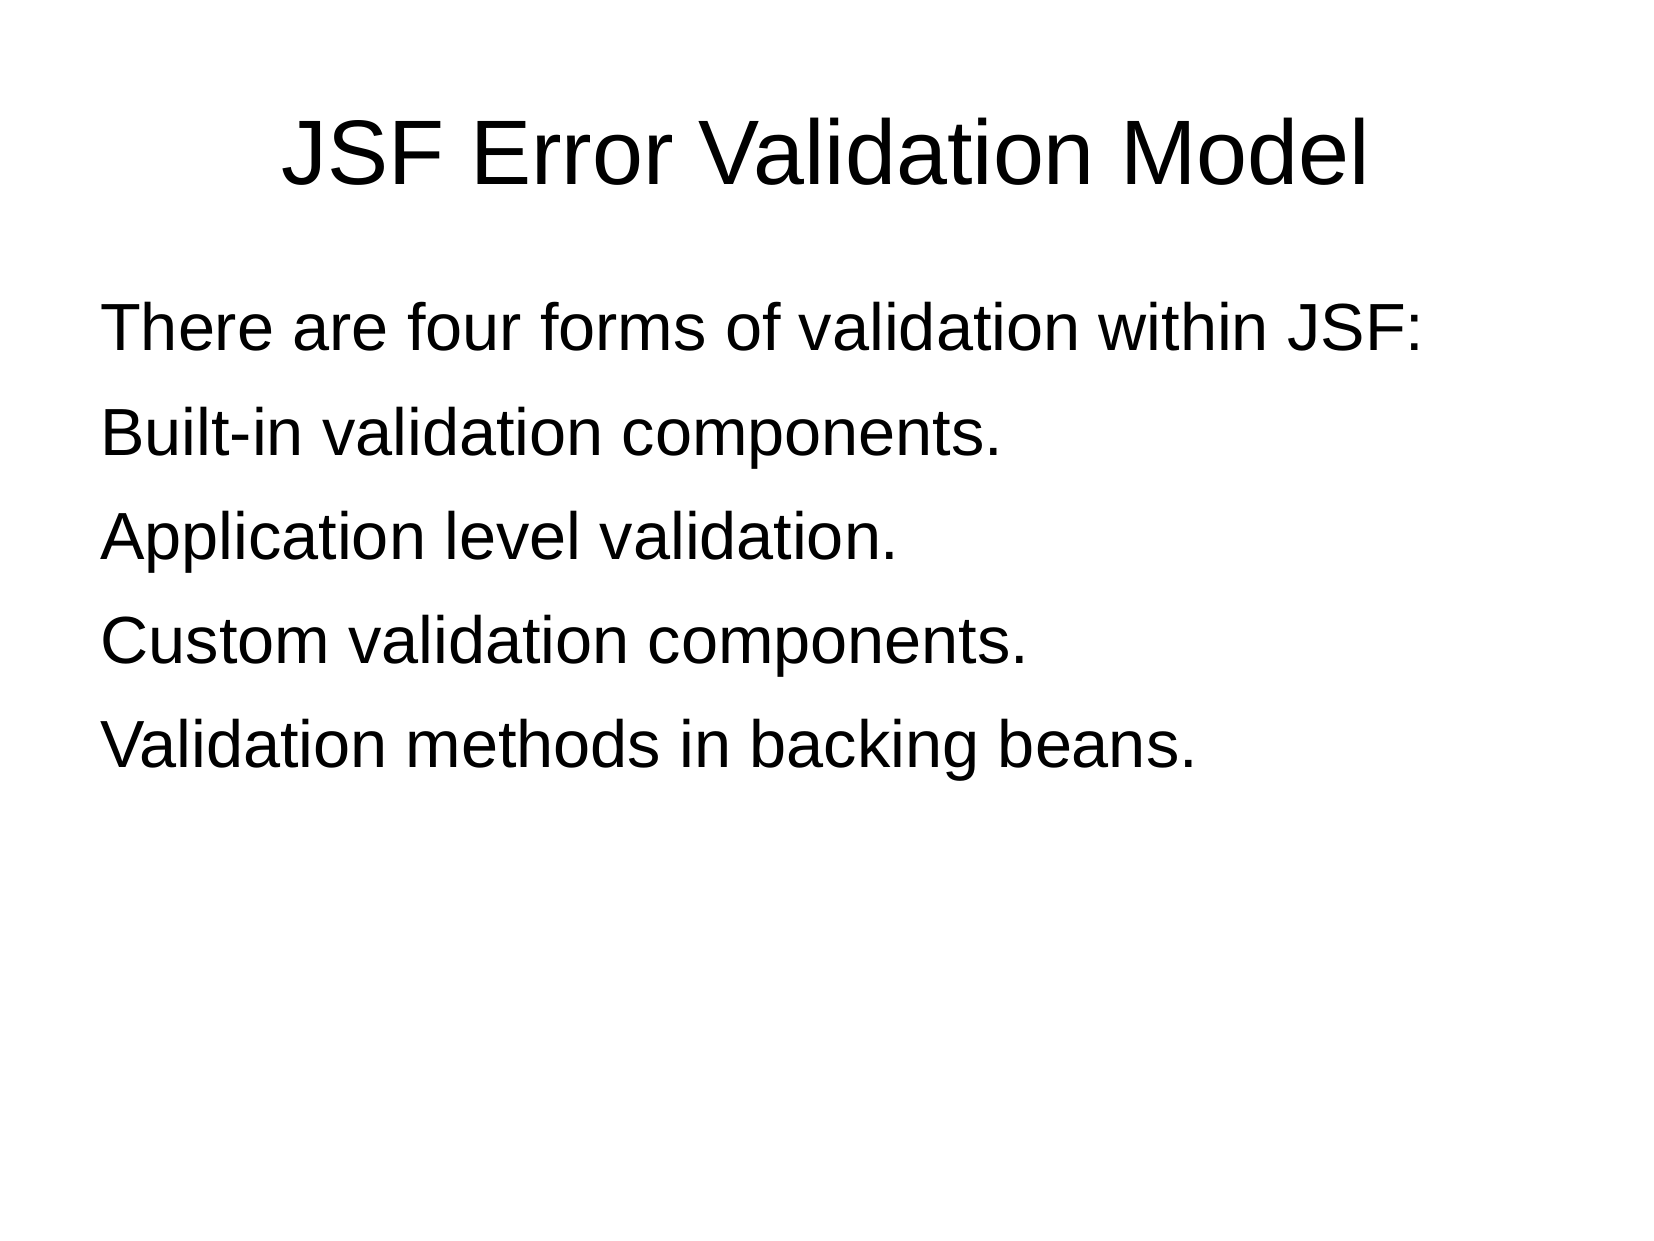

# JSF Error Validation Model
There are four forms of validation within JSF:
Built-in validation components.
Application level validation.
Custom validation components.
Validation methods in backing beans.